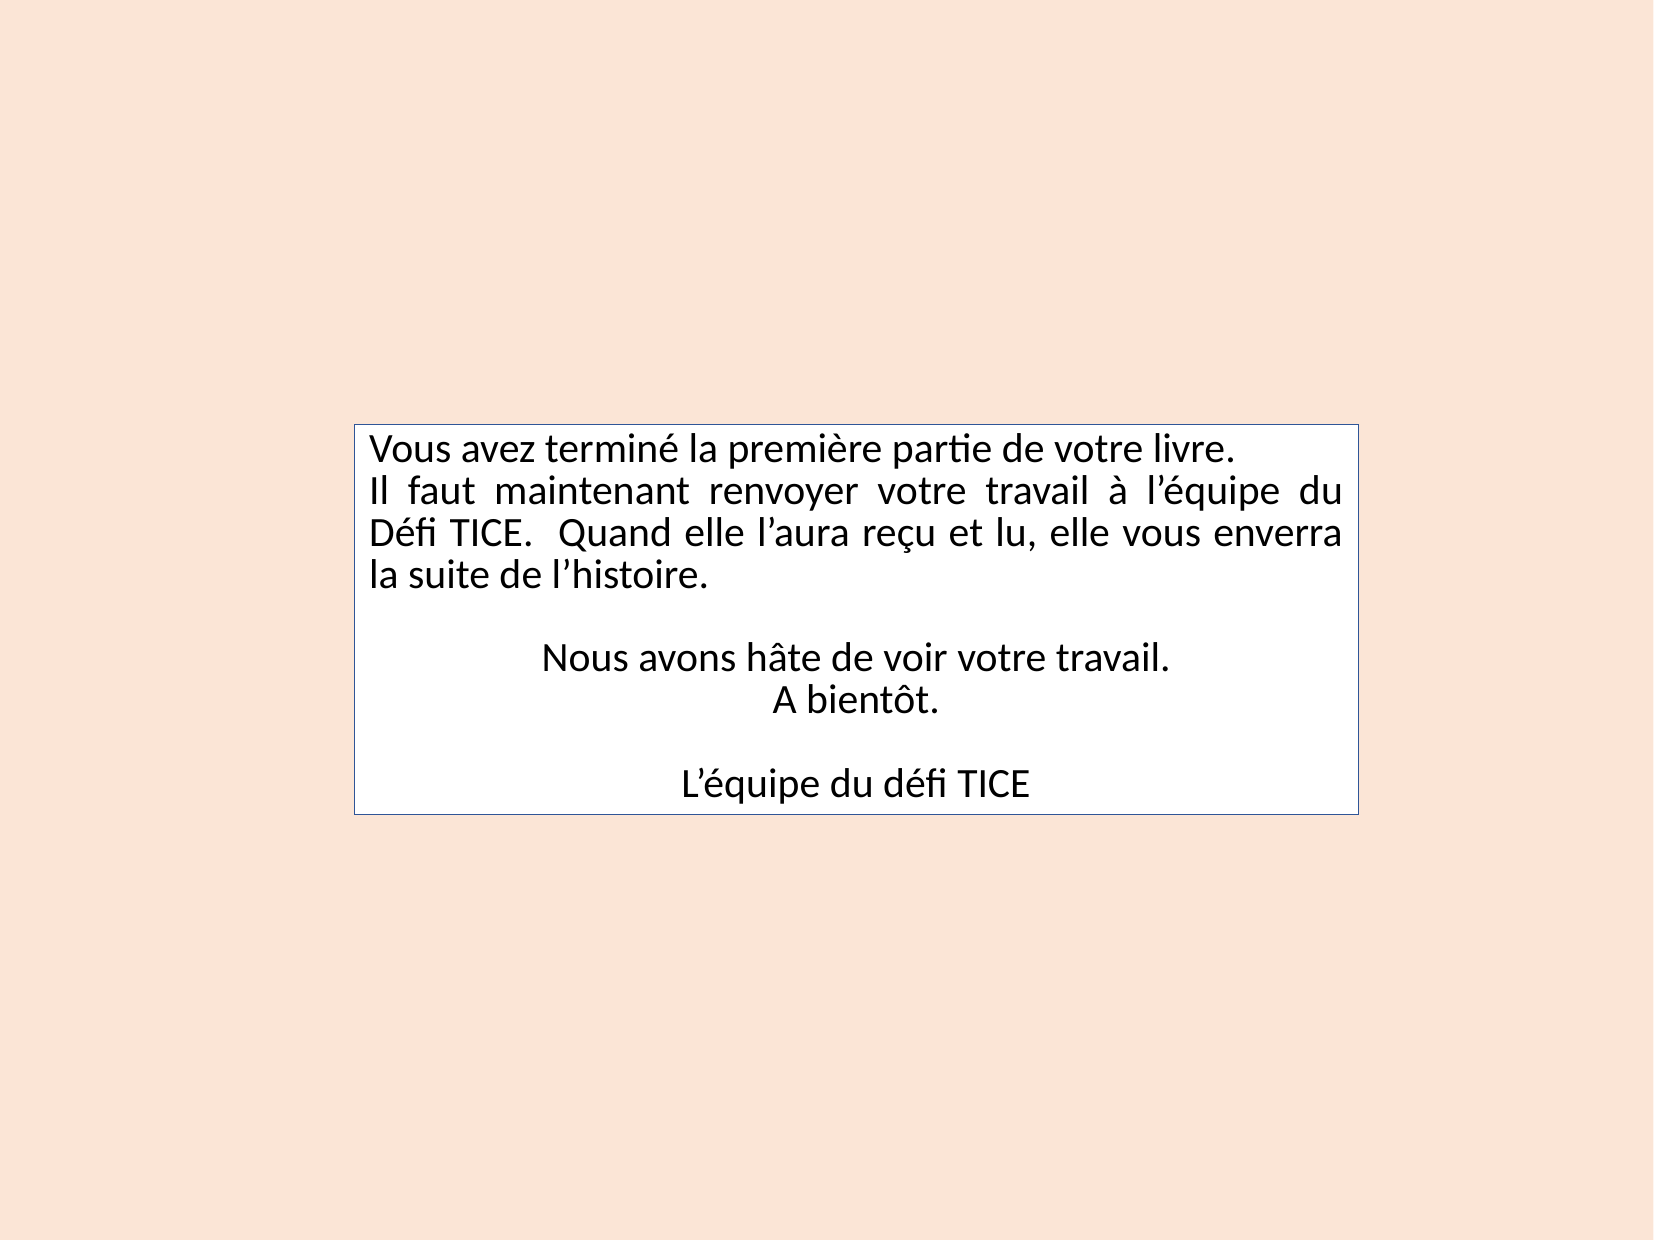

Vous avez terminé la première partie de votre livre.
Il faut maintenant renvoyer votre travail à l’équipe du Défi TICE. Quand elle l’aura reçu et lu, elle vous enverra la suite de l’histoire.
Nous avons hâte de voir votre travail.
A bientôt.
L’équipe du défi TICE